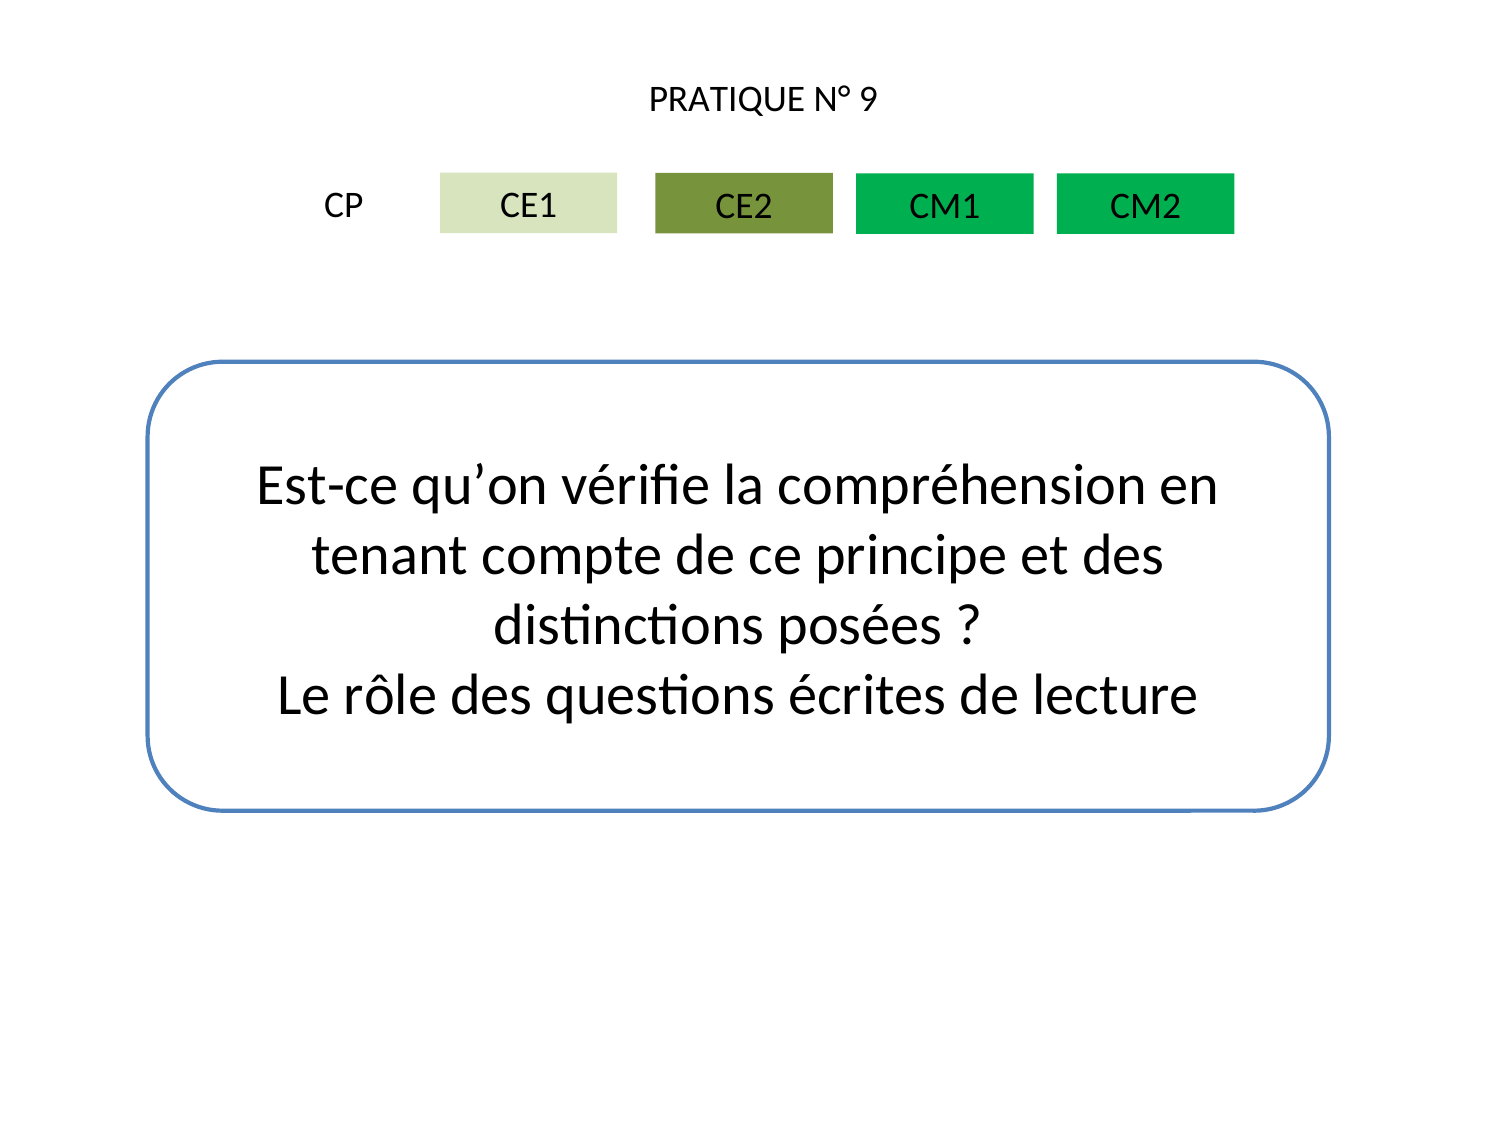

PRATIQUE N° 9
| C | | | | |
| --- | --- | --- | --- | --- |
CP
CE1
CE2
CM1
CM2
Est-ce qu’on vérifie la compréhension en tenant compte de ce principe et des distinctions posées ?
Le rôle des questions écrites de lecture